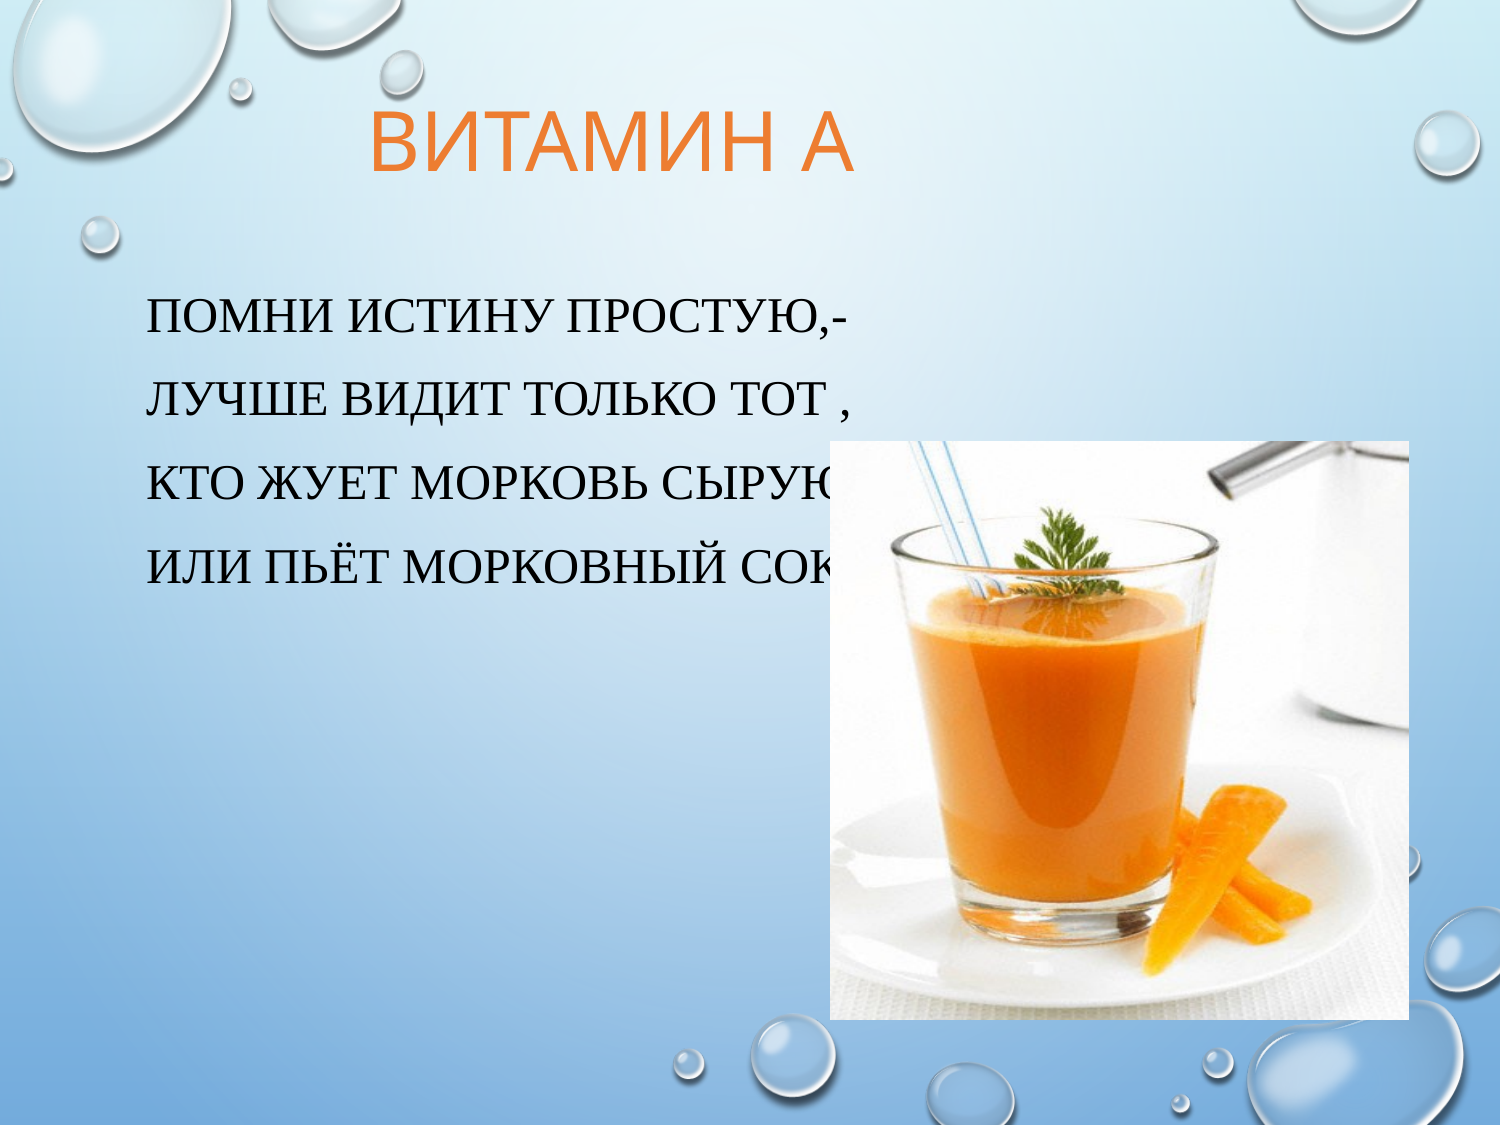

# Витамин А
 Помни истину простую,-
 Лучше видит только тот ,
 Кто жует морковь сырую
 Или пьёт морковный сок.